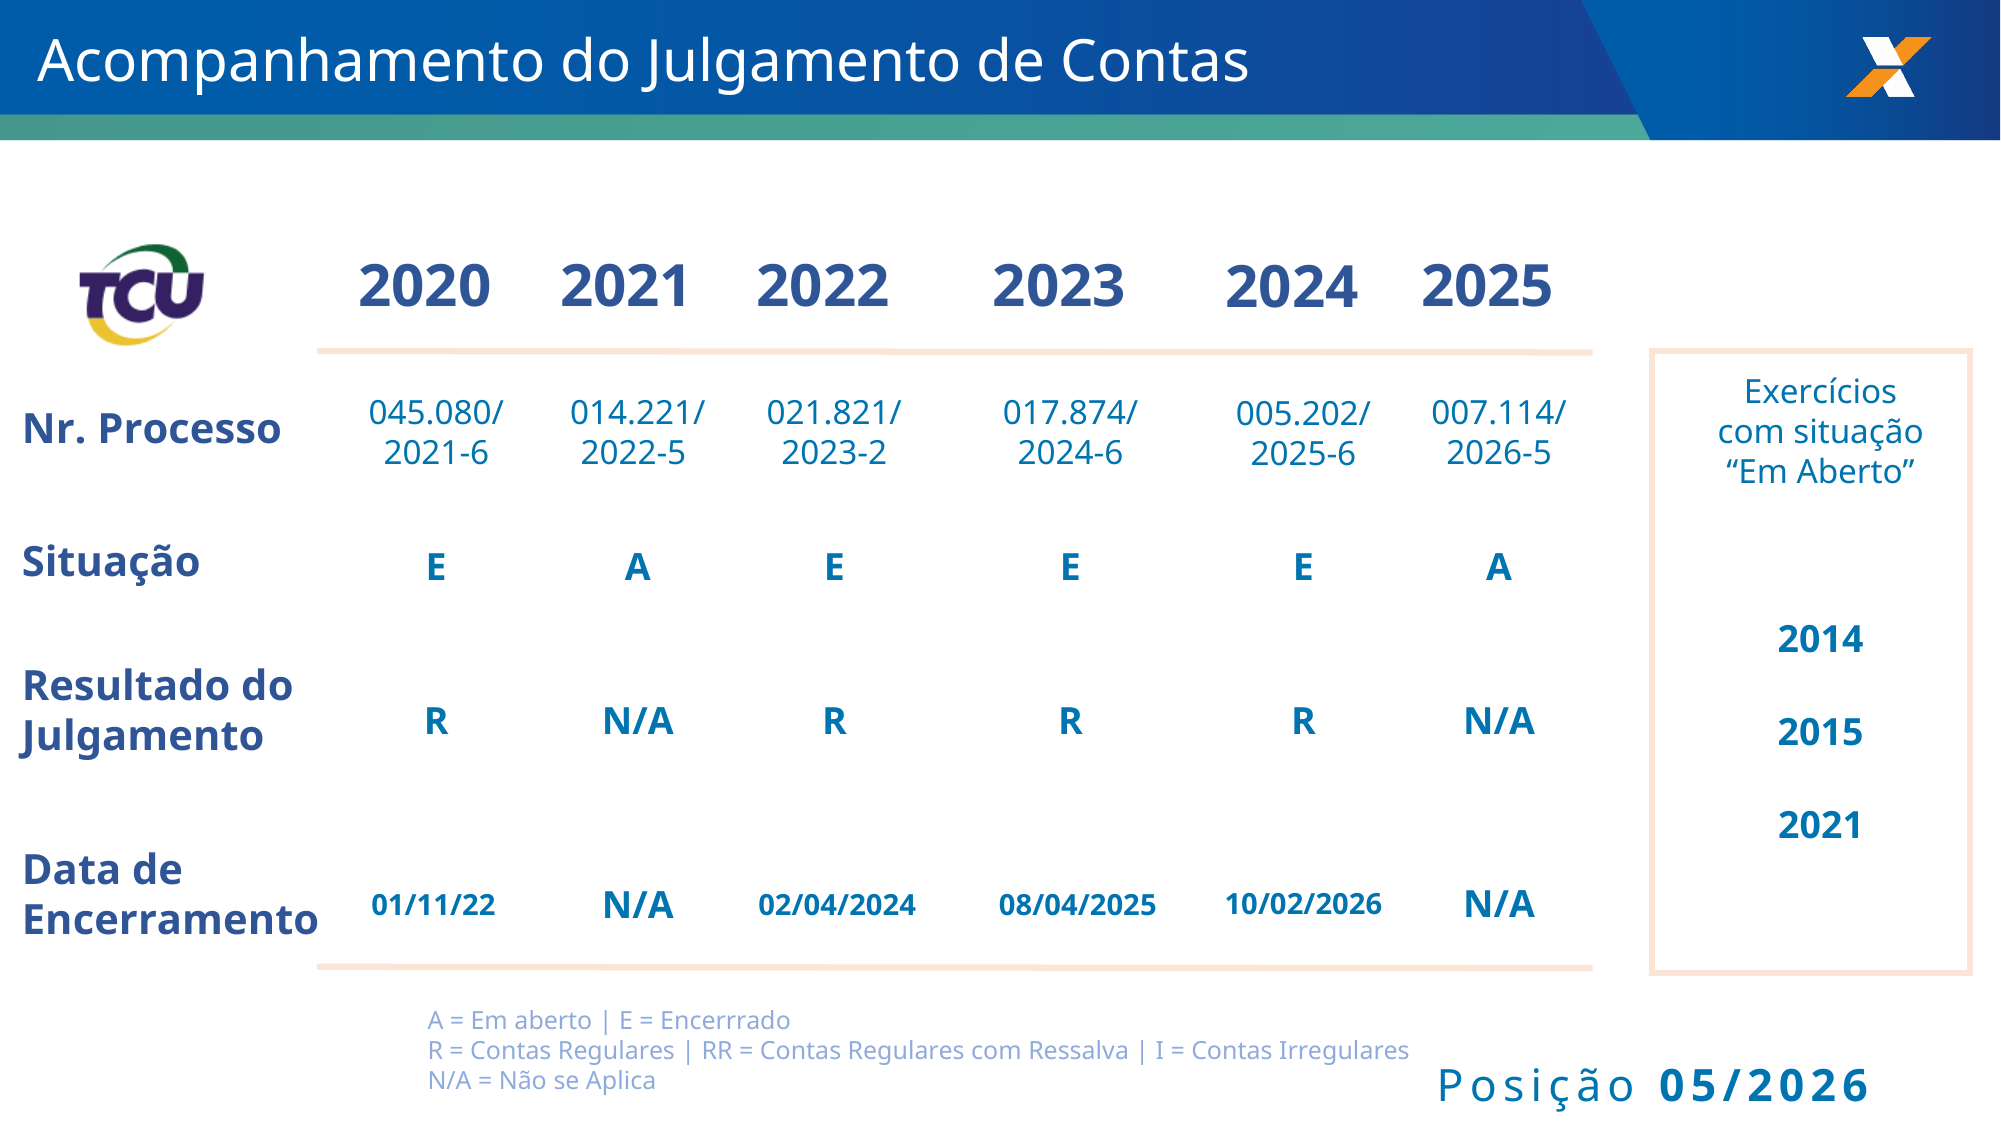

Acompanhamento do Julgamento de Contas
2020
045.080/
2021-6
E
R
01/11/22
2021
014.221/
2022-5
A
N/A
N/A
2022
021.821/
2023-2
E
R
02/04/2024
2023
017.874/ 2024-6
E
R
08/04/2025
2025
007.114/
2026-5
A
N/A
N/A
2024
005.202/ 2025-6
E
R
10/02/2026
Exercícios com situação “Em Aberto”
Nr. Processo
Situação
2014
Resultado do Julgamento
2015
2021
Data de Encerramento
A = Em aberto | E = Encerrrado
R = Contas Regulares | RR = Contas Regulares com Ressalva | I = Contas Irregulares
N/A = Não se Aplica
Posição 05/2026